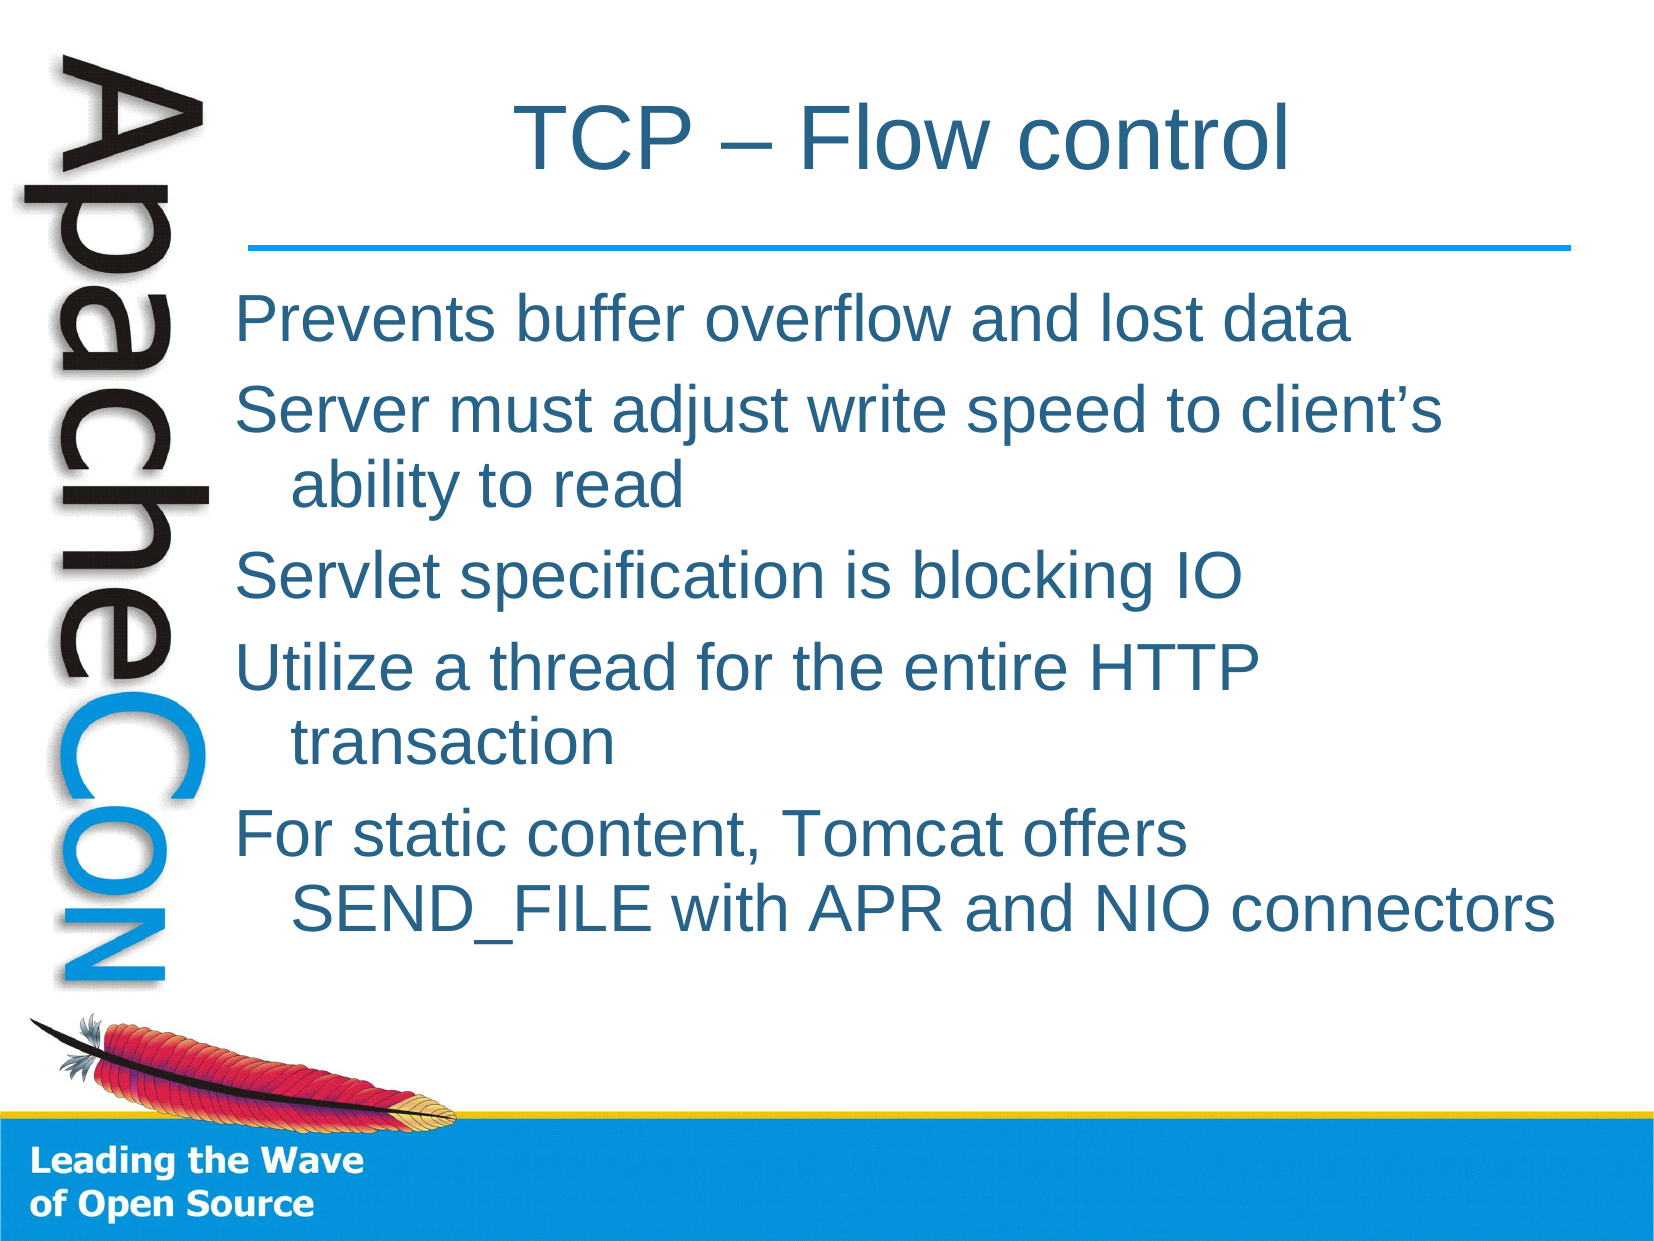

# TCP – Flow control
Prevents buffer overflow and lost data
Server must adjust write speed to client’s ability to read
Servlet specification is blocking IO
Utilize a thread for the entire HTTP transaction
For static content, Tomcat offers SEND_FILE with APR and NIO connectors